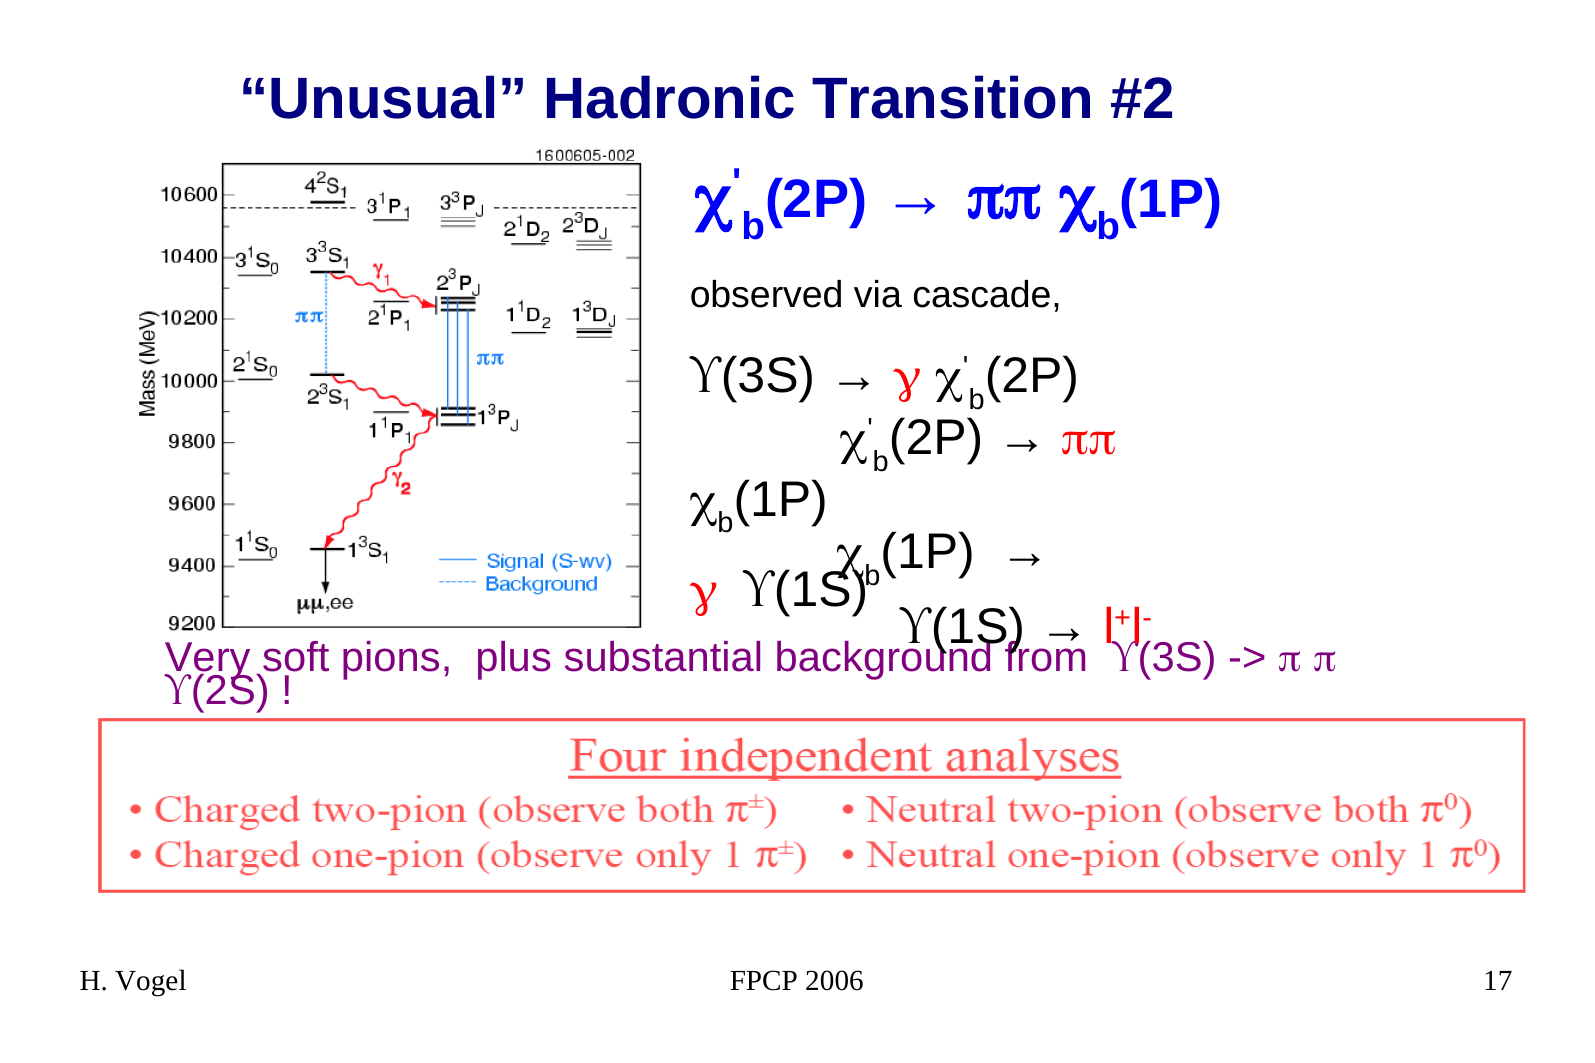

“Unusual” Hadronic Transition #2
'b(2P) →  b(1P)
observed via cascade,
(3S) →  'b(2P)
'b(2P) →  b(1P)
 b(1P)→ (1S)
 (1S) → l+l-
Very soft pions, plus substantial background from (3S) ->  (2S) !
H. Vogel
FPCP 2006
17